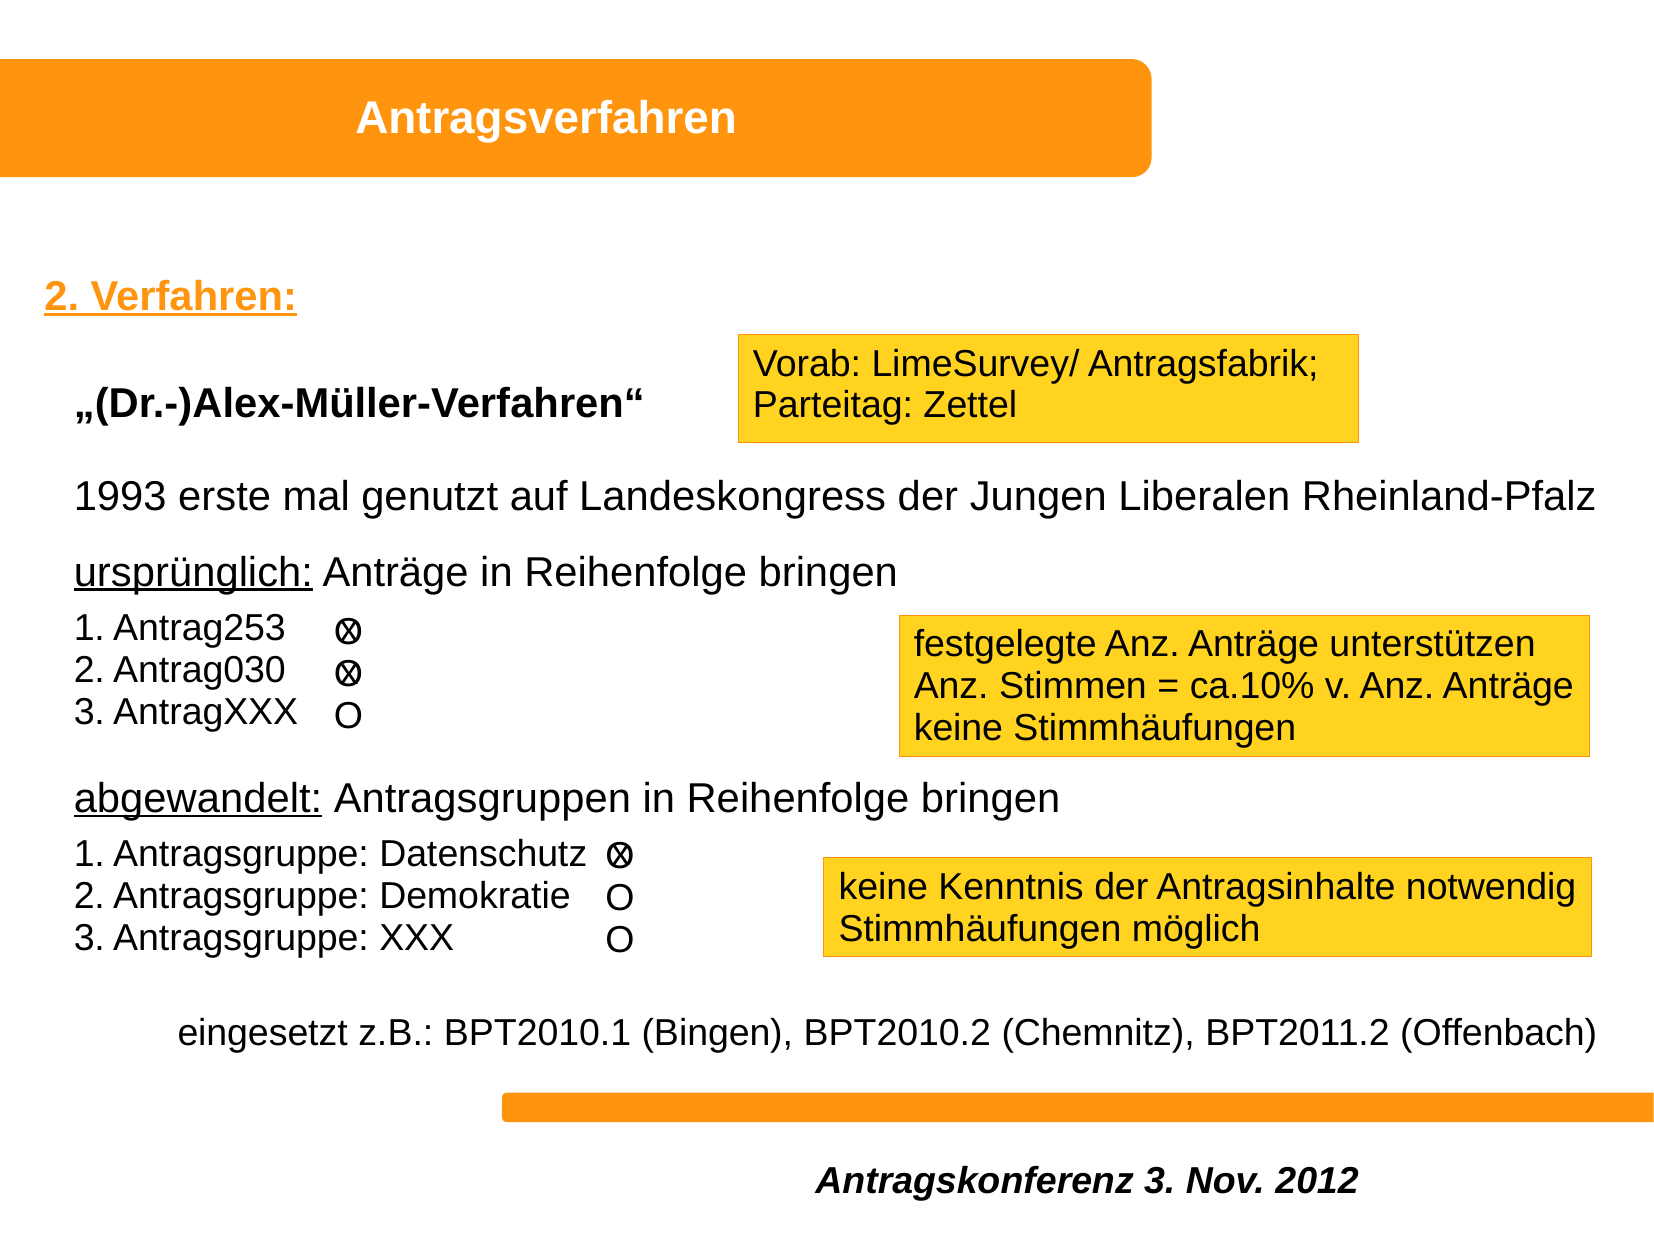

2. Verfahren:
Vorab: LimeSurvey/ Antragsfabrik;
Parteitag: Zettel
„(Dr.-)Alex-Müller-Verfahren“
1993 erste mal genutzt auf Landeskongress der Jungen Liberalen Rheinland-Pfalz
ursprünglich: Anträge in Reihenfolge bringen
1. Antrag253
2. Antrag030
3. AntragXXX
abgewandelt: Antragsgruppen in Reihenfolge bringen
1. Antragsgruppe: Datenschutz
2. Antragsgruppe: Demokratie
3. Antragsgruppe: XXX
x
O
O
O
festgelegte Anz. Anträge unterstützen
Anz. Stimmen = ca.10% v. Anz. Anträge
keine Stimmhäufungen
x
x
O
O
O
keine Kenntnis der Antragsinhalte notwendig
Stimmhäufungen möglich
eingesetzt z.B.: BPT2010.1 (Bingen), BPT2010.2 (Chemnitz), BPT2011.2 (Offenbach)